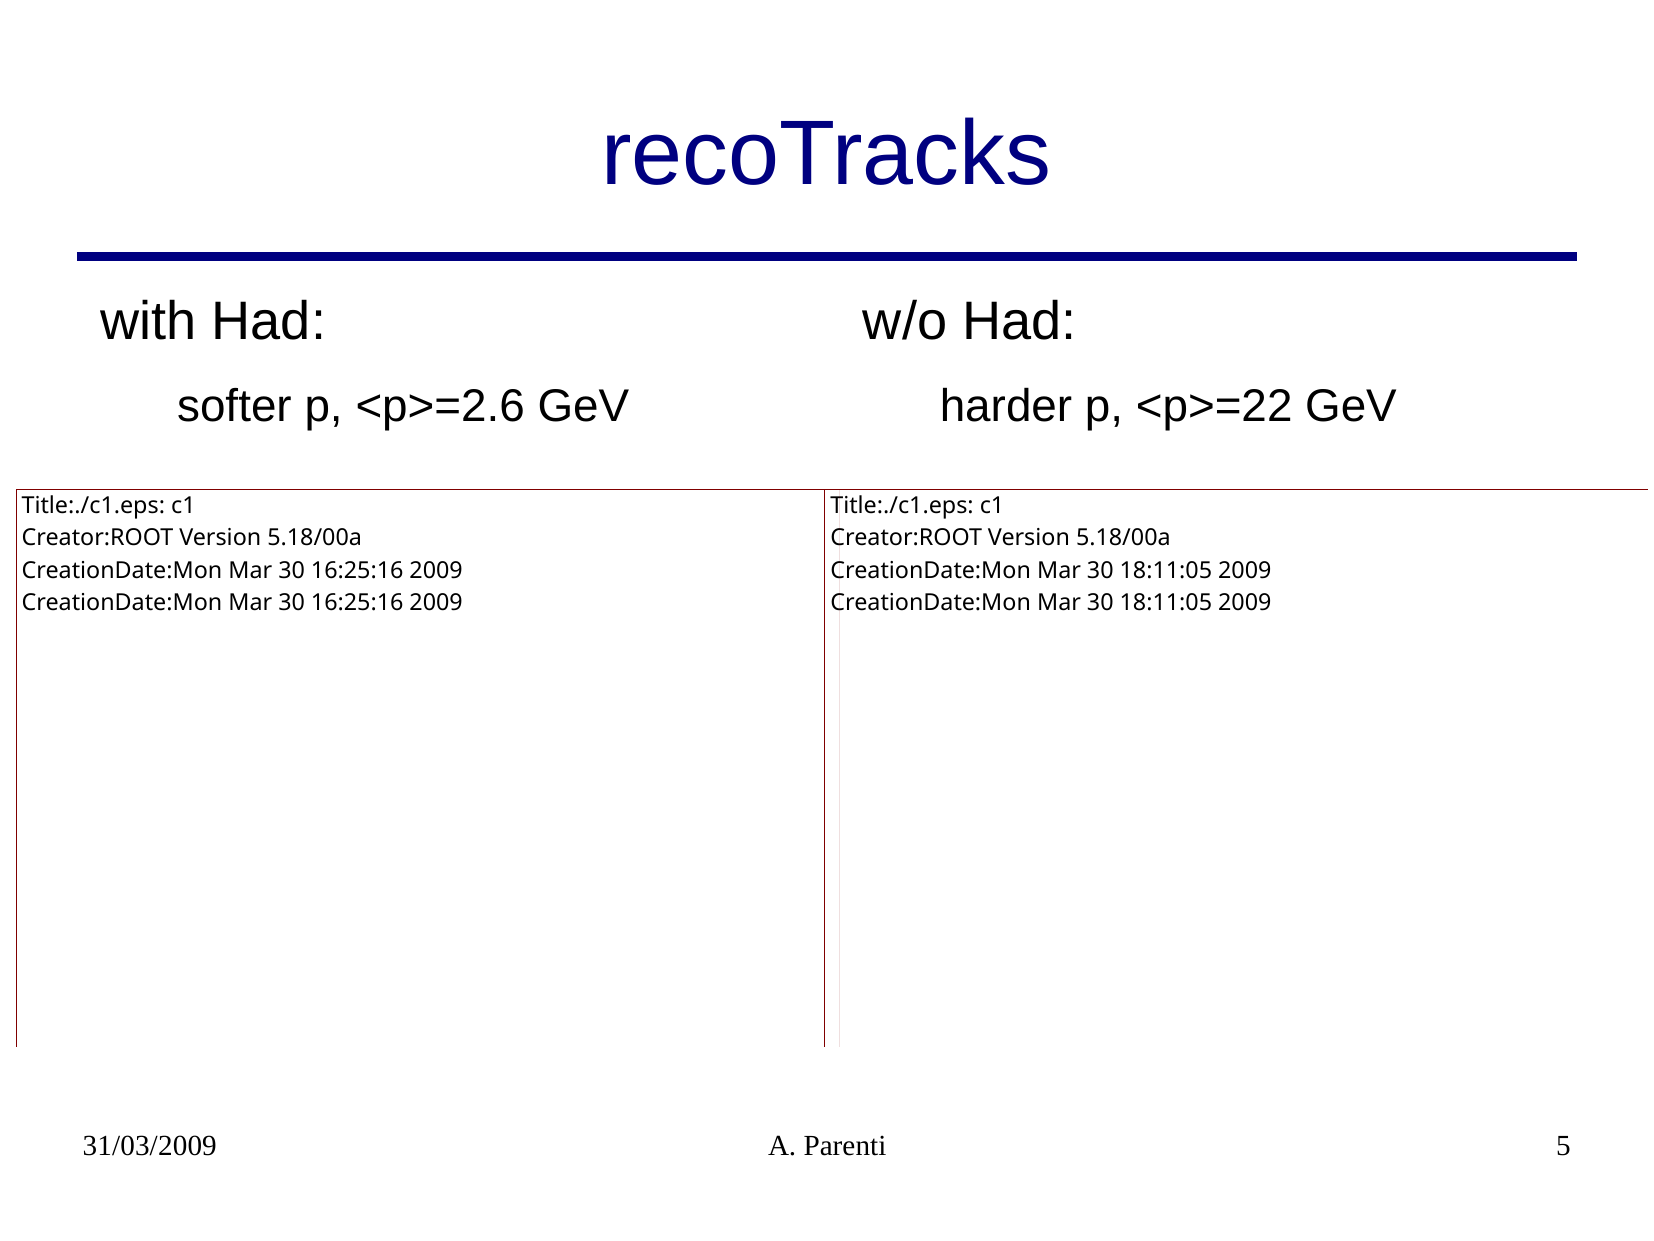

# recoTracks
with Had:
softer p, <p>=2.6 GeV
w/o Had:
harder p, <p>=22 GeV
5